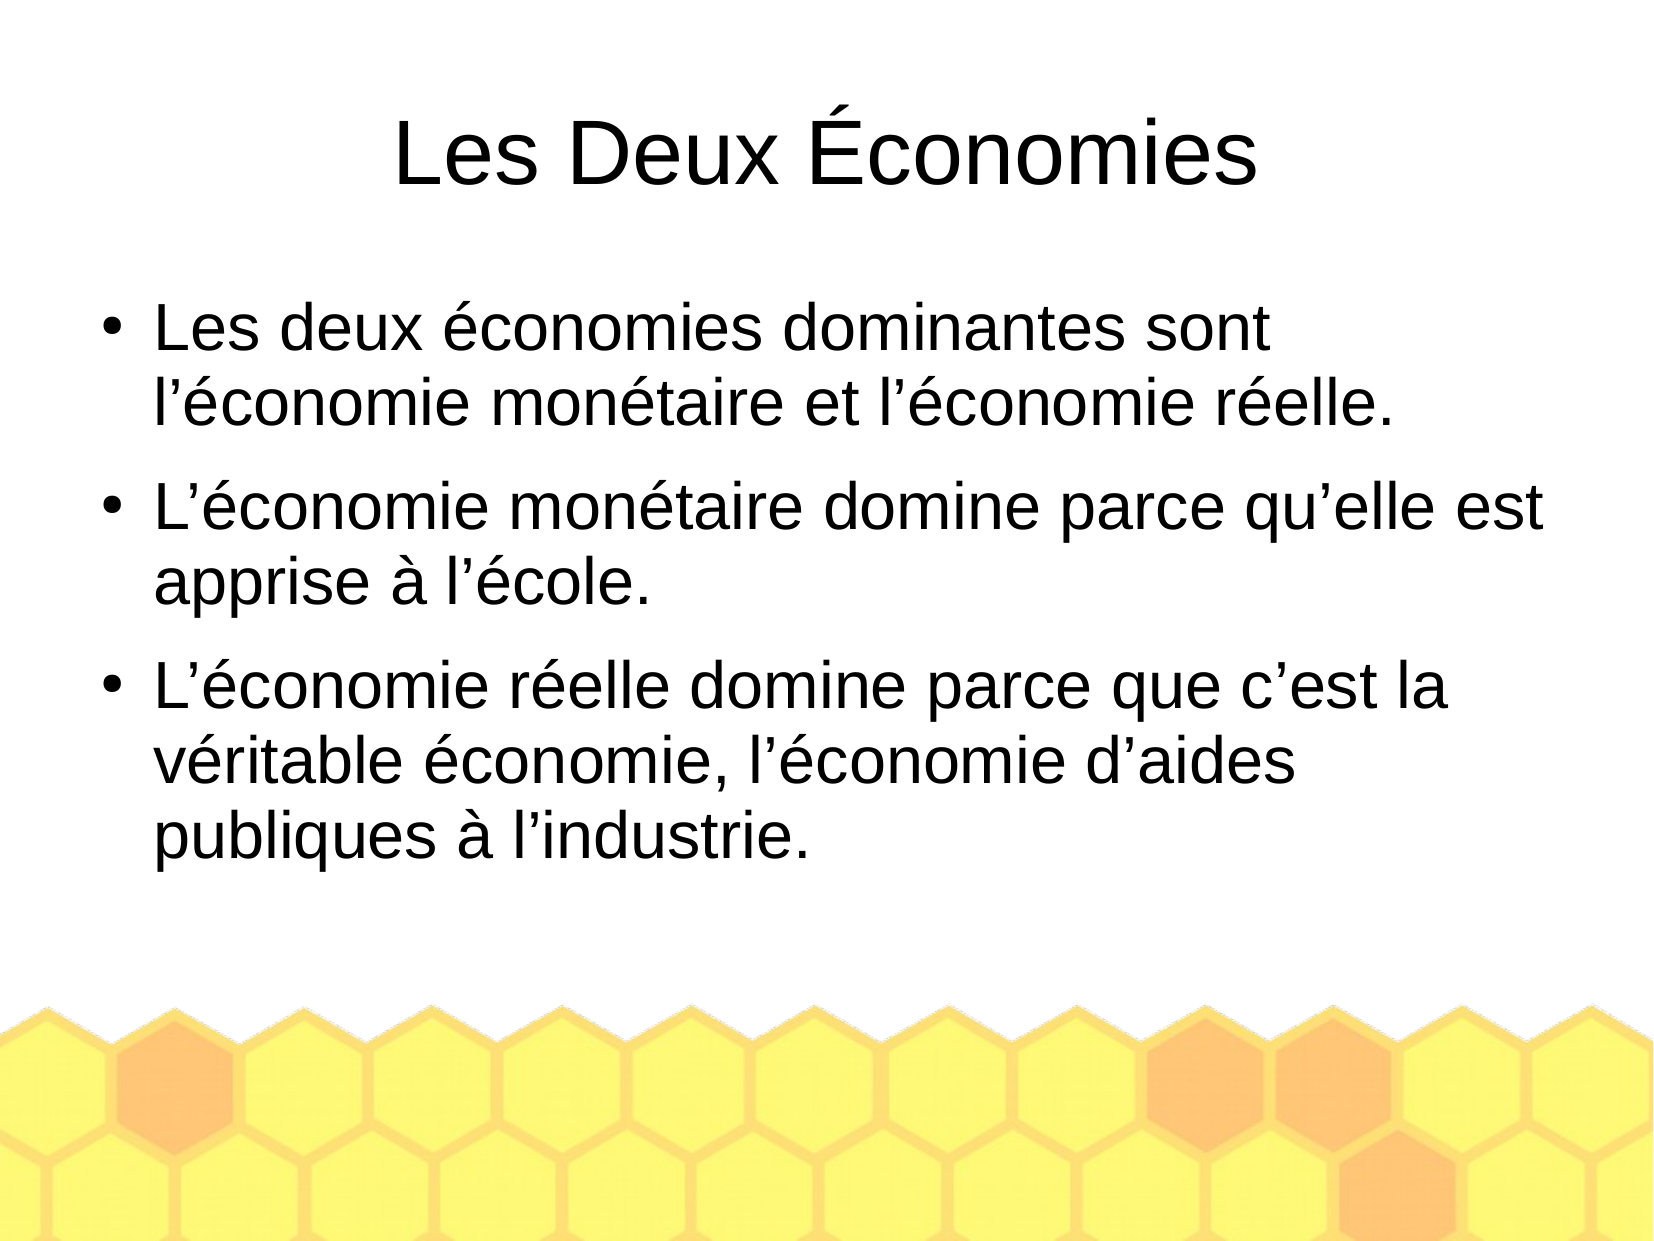

# Les Deux Économies
Les deux économies dominantes sont l’économie monétaire et l’économie réelle.
L’économie monétaire domine parce qu’elle est apprise à l’école.
L’économie réelle domine parce que c’est la véritable économie, l’économie d’aides publiques à l’industrie.